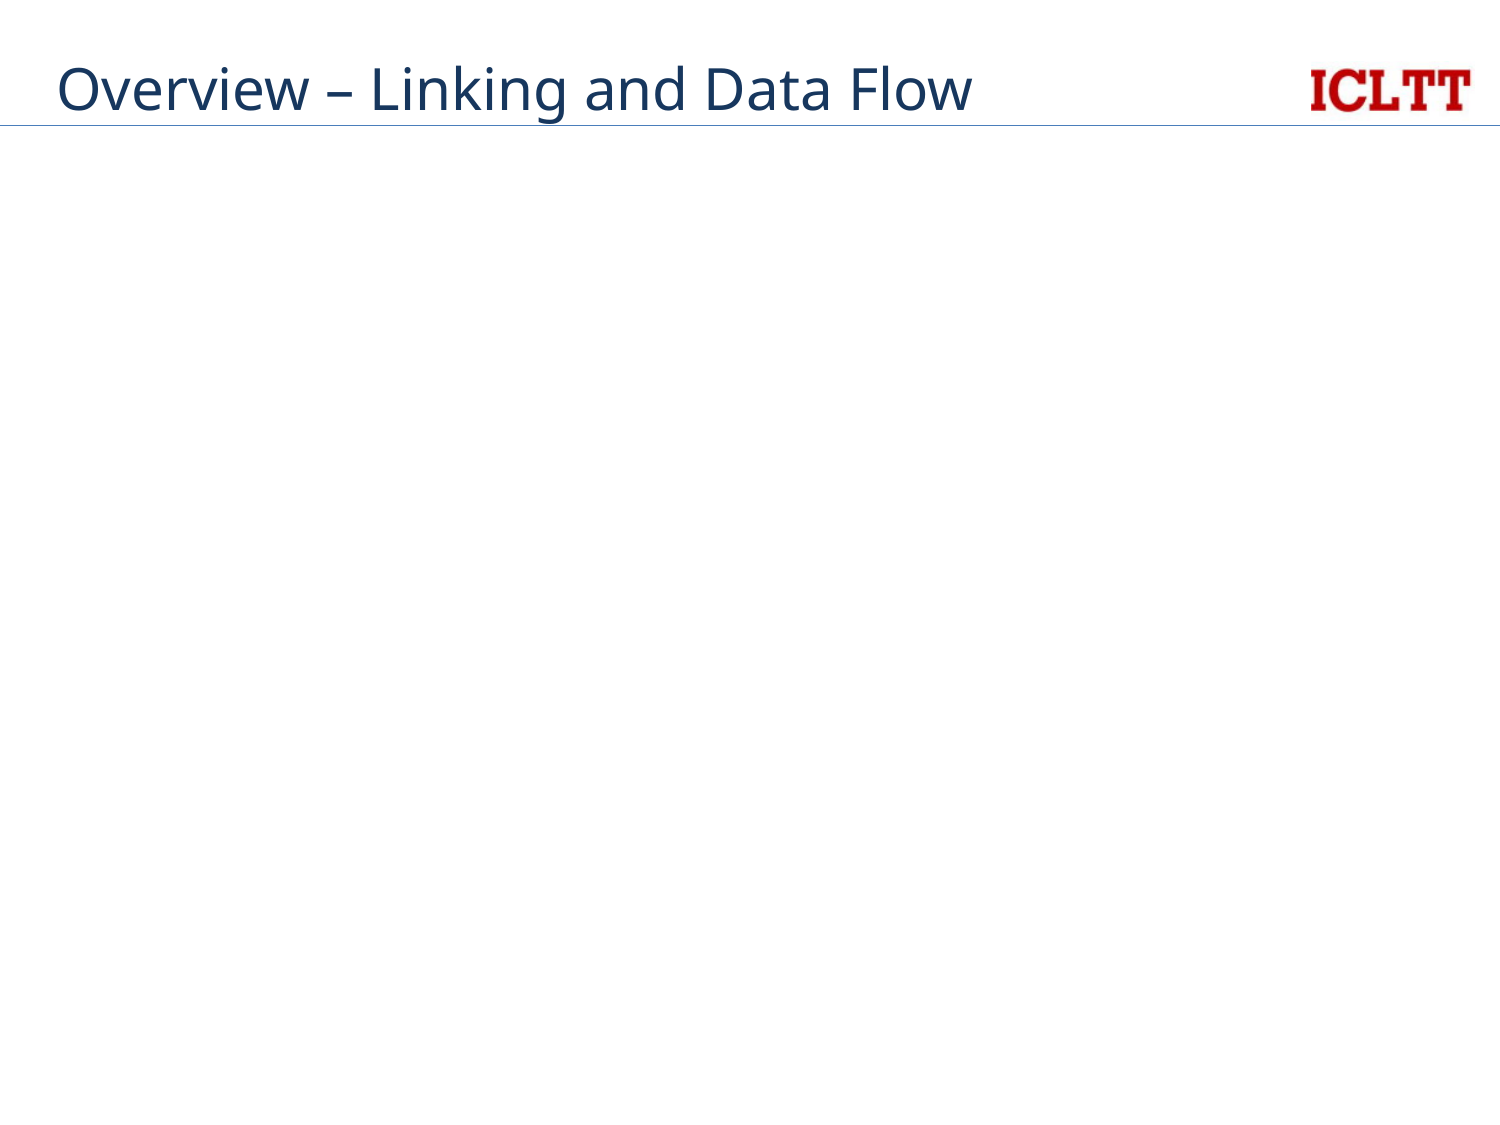

# Overview – Linking and Data Flow